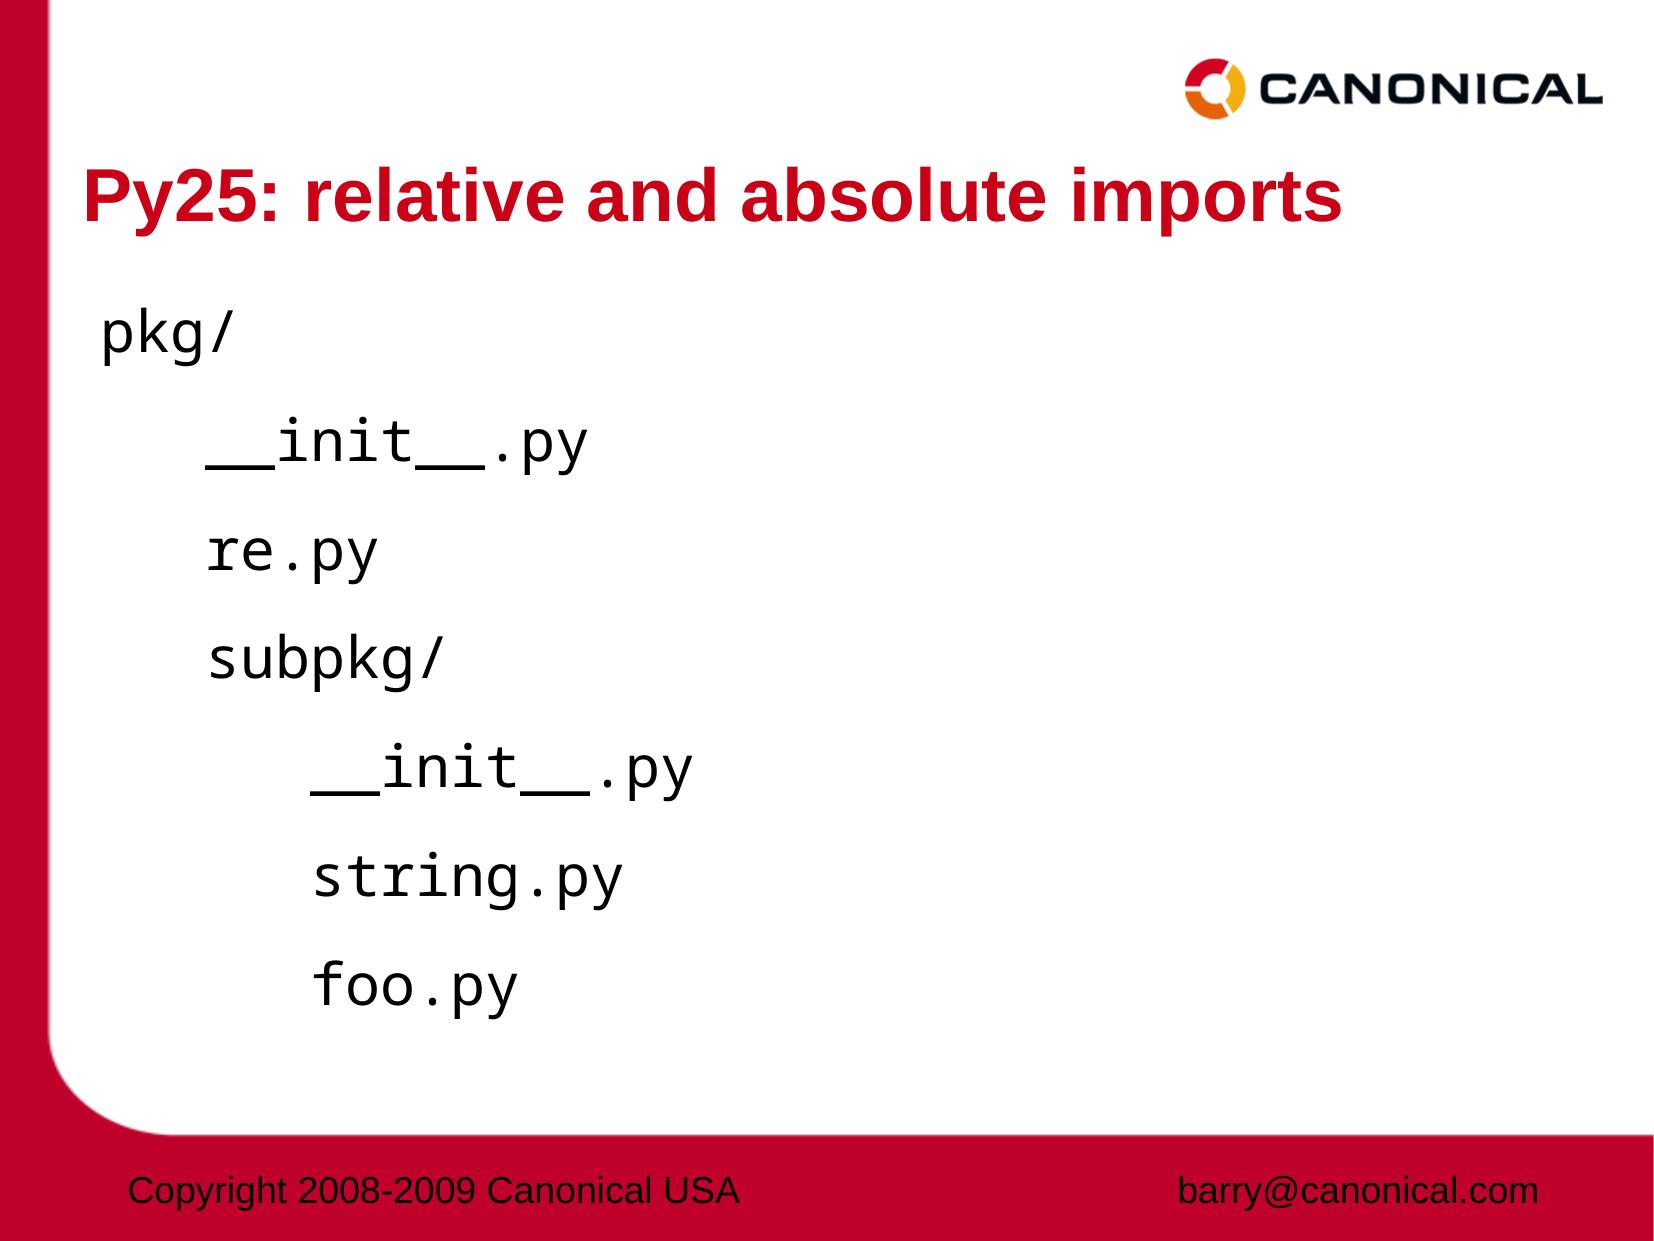

# Py25: relative and absolute imports
pkg/
 __init__.py
 re.py
 subpkg/
 __init__.py
 string.py
 foo.py